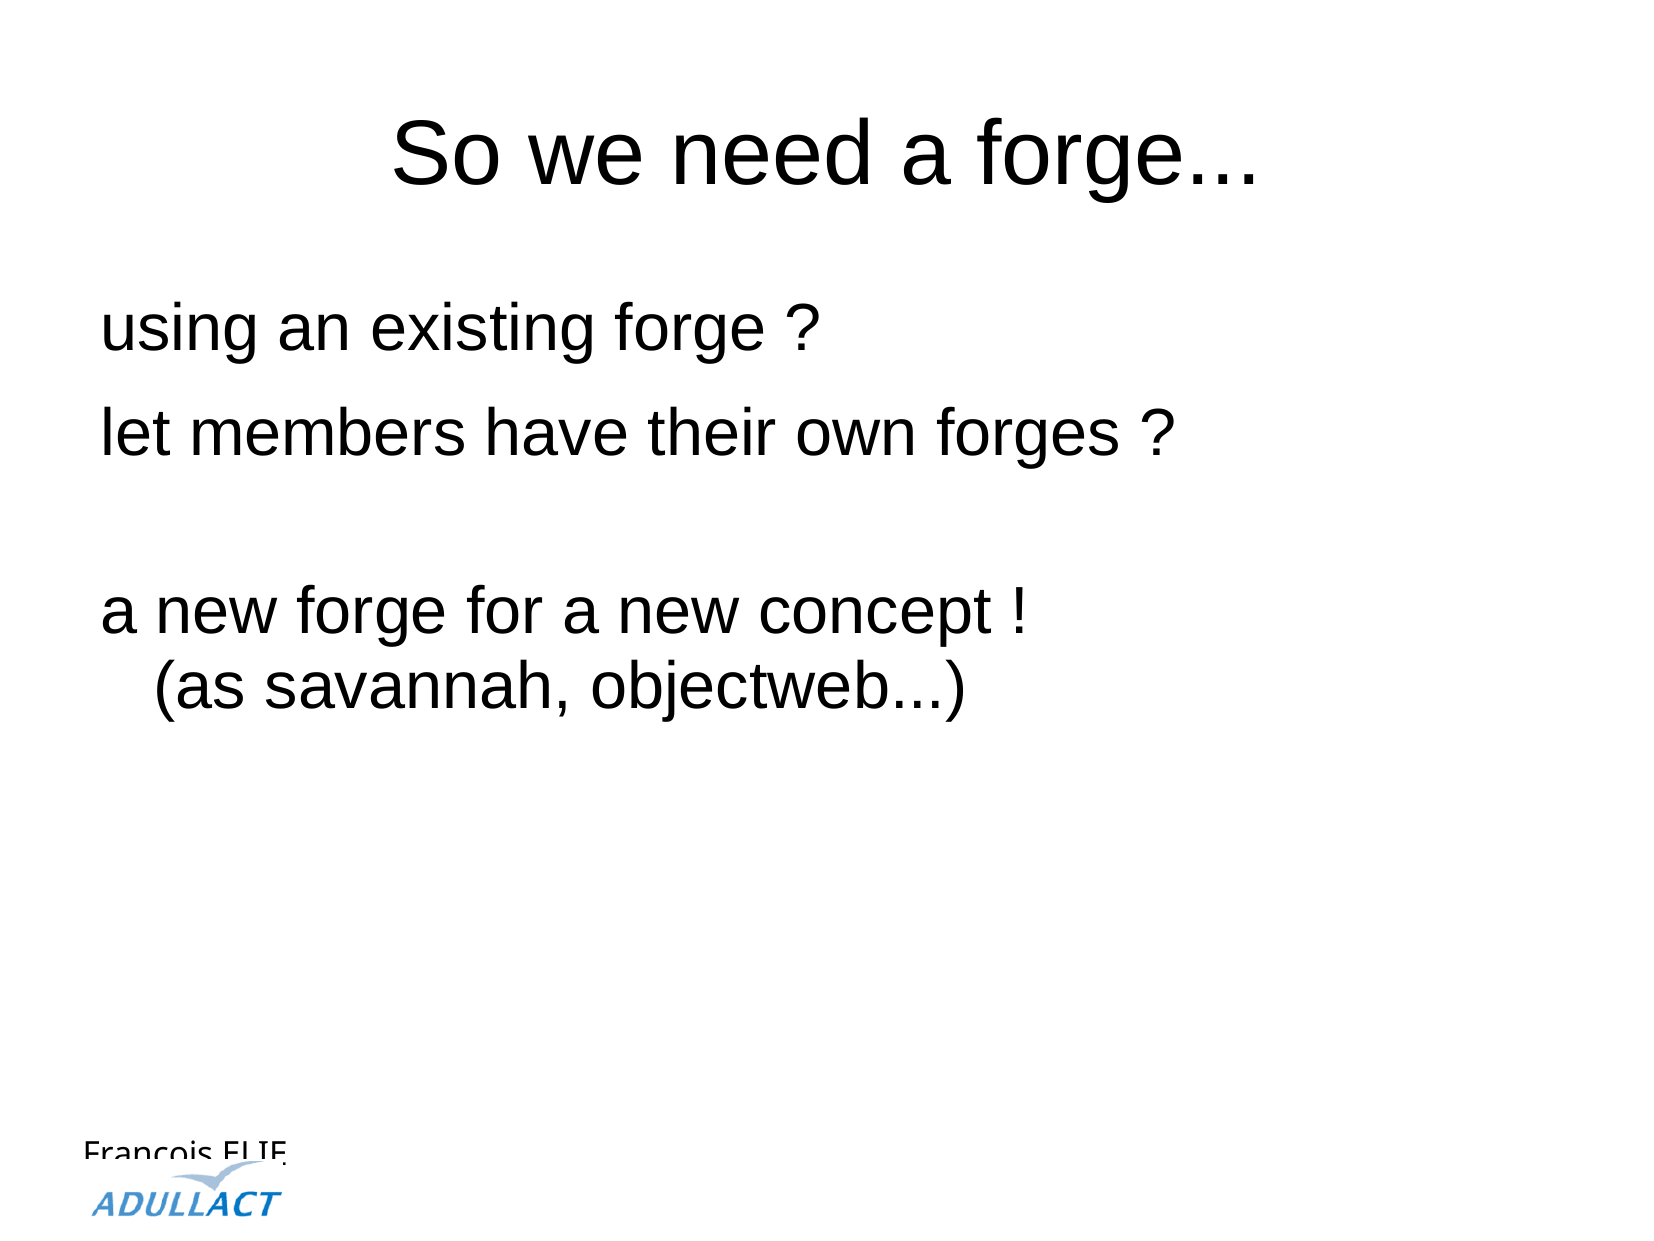

# So we need a forge...
using an existing forge ?
let members have their own forges ?
a new forge for a new concept !
(as savannah, objectweb...)